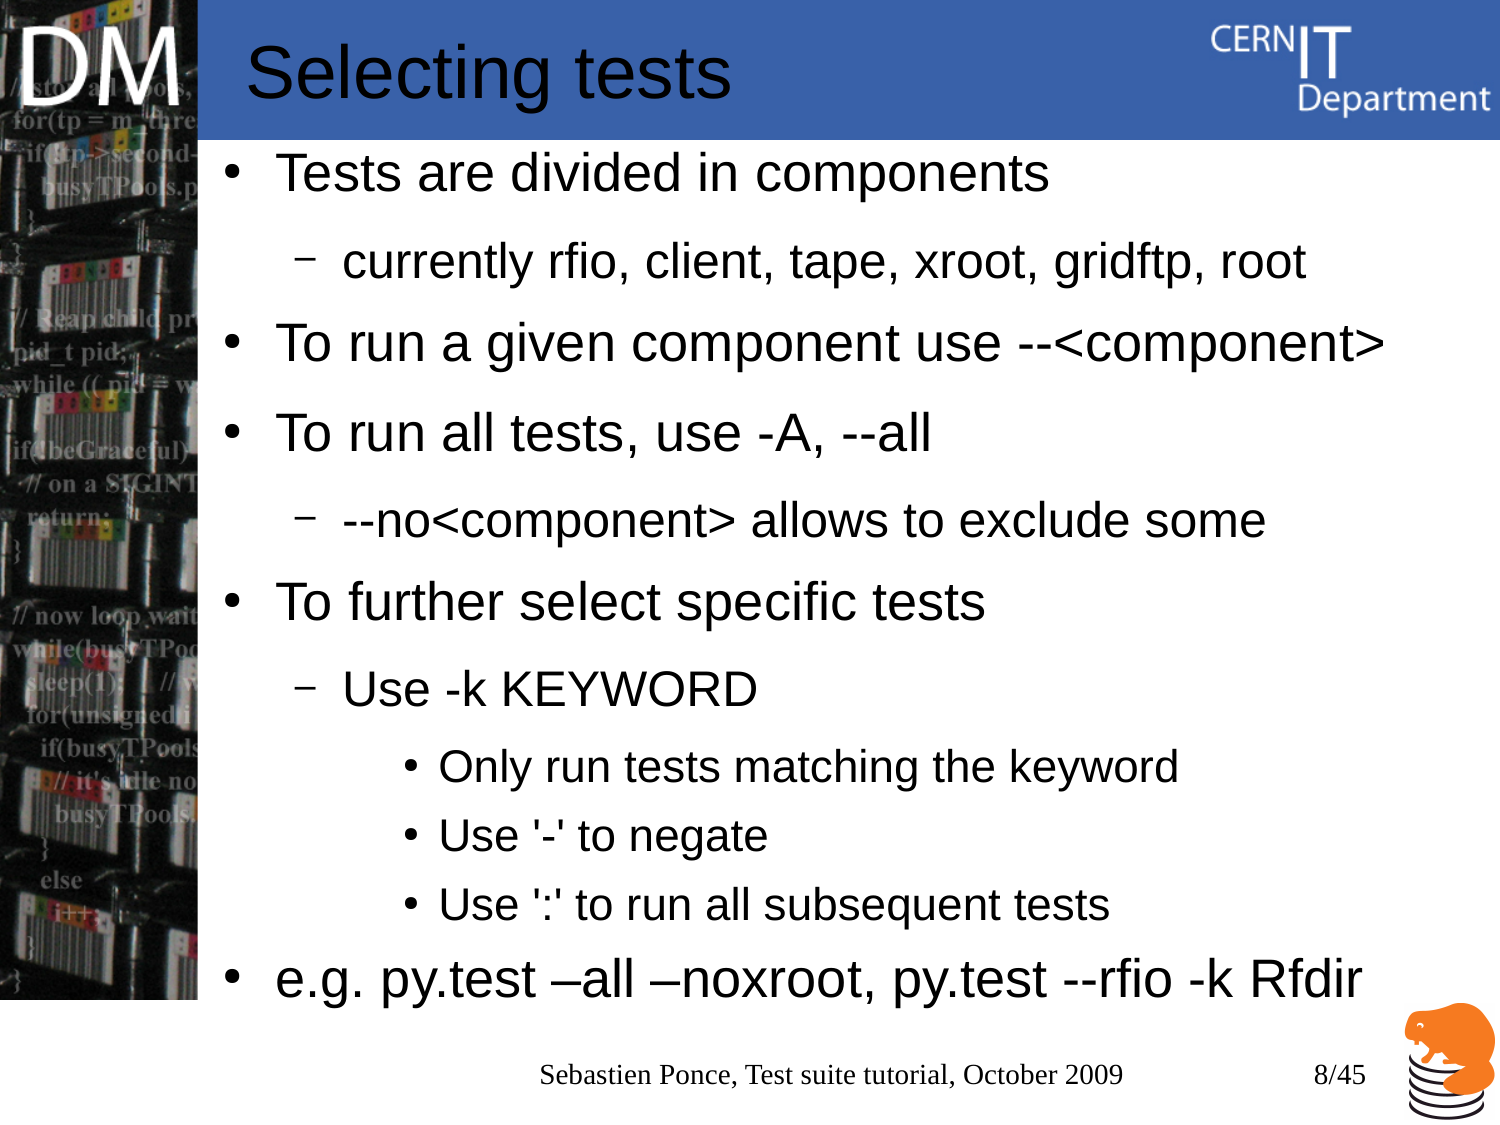

# Selecting tests
Tests are divided in components
currently rfio, client, tape, xroot, gridftp, root
To run a given component use --<component>
To run all tests, use -A, --all
--no<component> allows to exclude some
To further select specific tests
Use -k KEYWORD
Only run tests matching the keyword
Use '-' to negate
Use ':' to run all subsequent tests
e.g. py.test –all –noxroot, py.test --rfio -k Rfdir